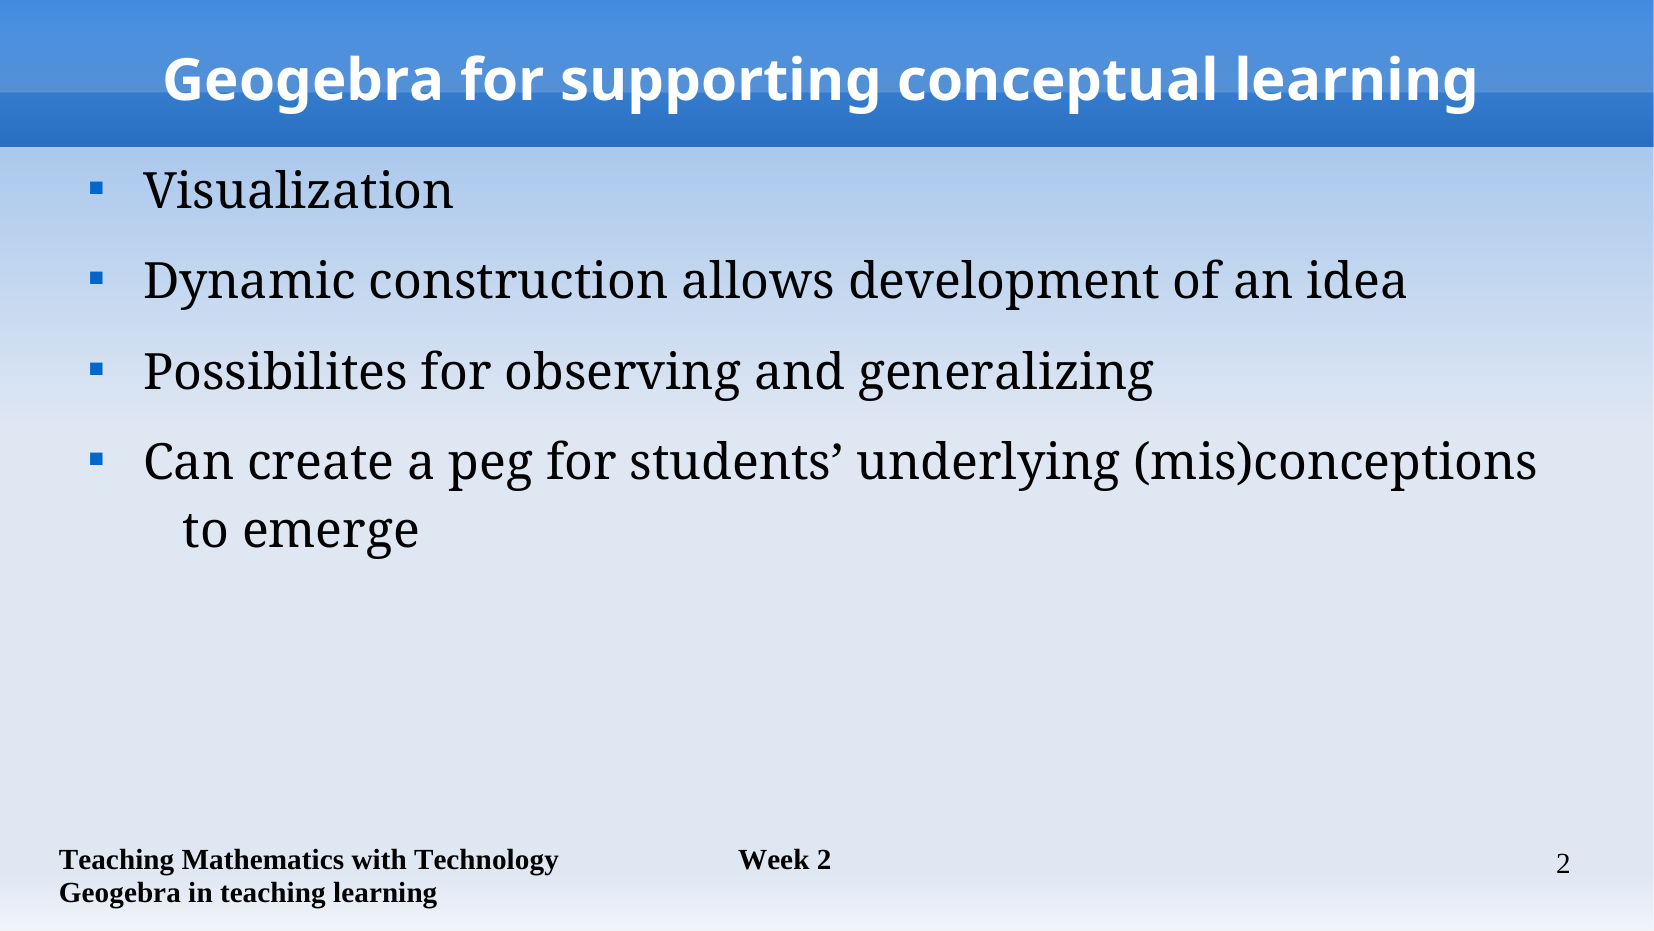

# Geogebra for supporting conceptual learning
Visualization
Dynamic construction allows development of an idea
Possibilites for observing and generalizing
Can create a peg for students’ underlying (mis)conceptions to emerge
2